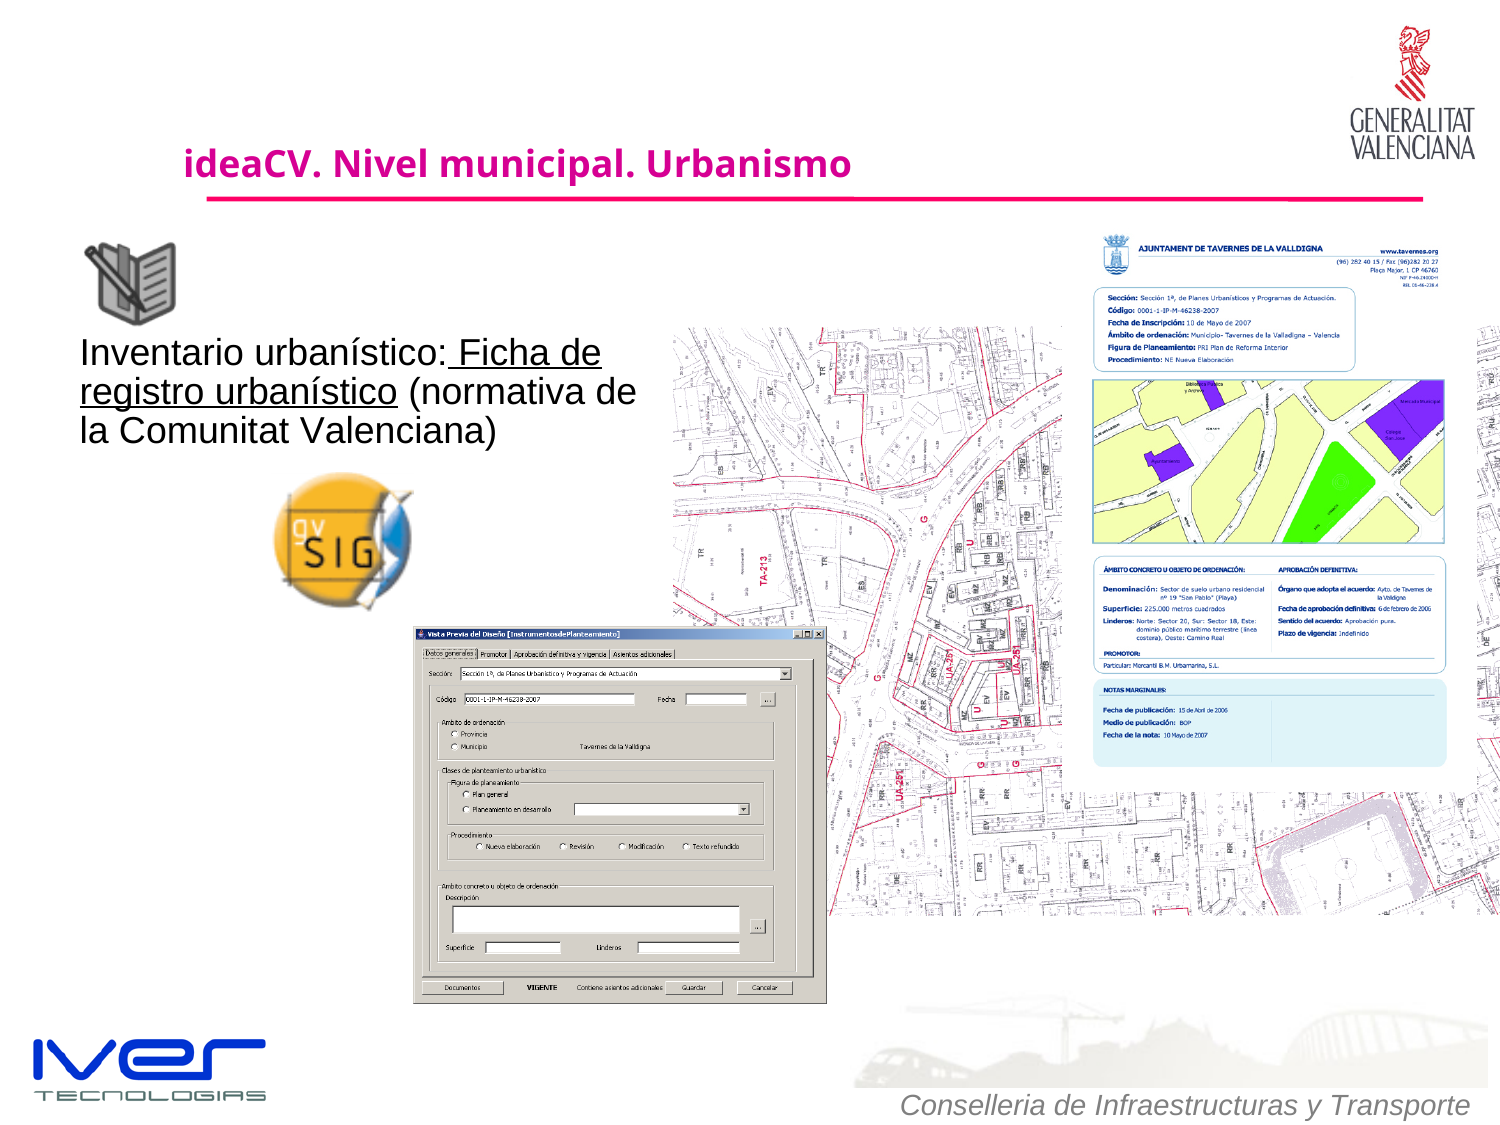

ideaCV. Nivel municipal. Urbanismo
Inventario urbanístico: Ficha de registro urbanístico (normativa de la Comunitat Valenciana)